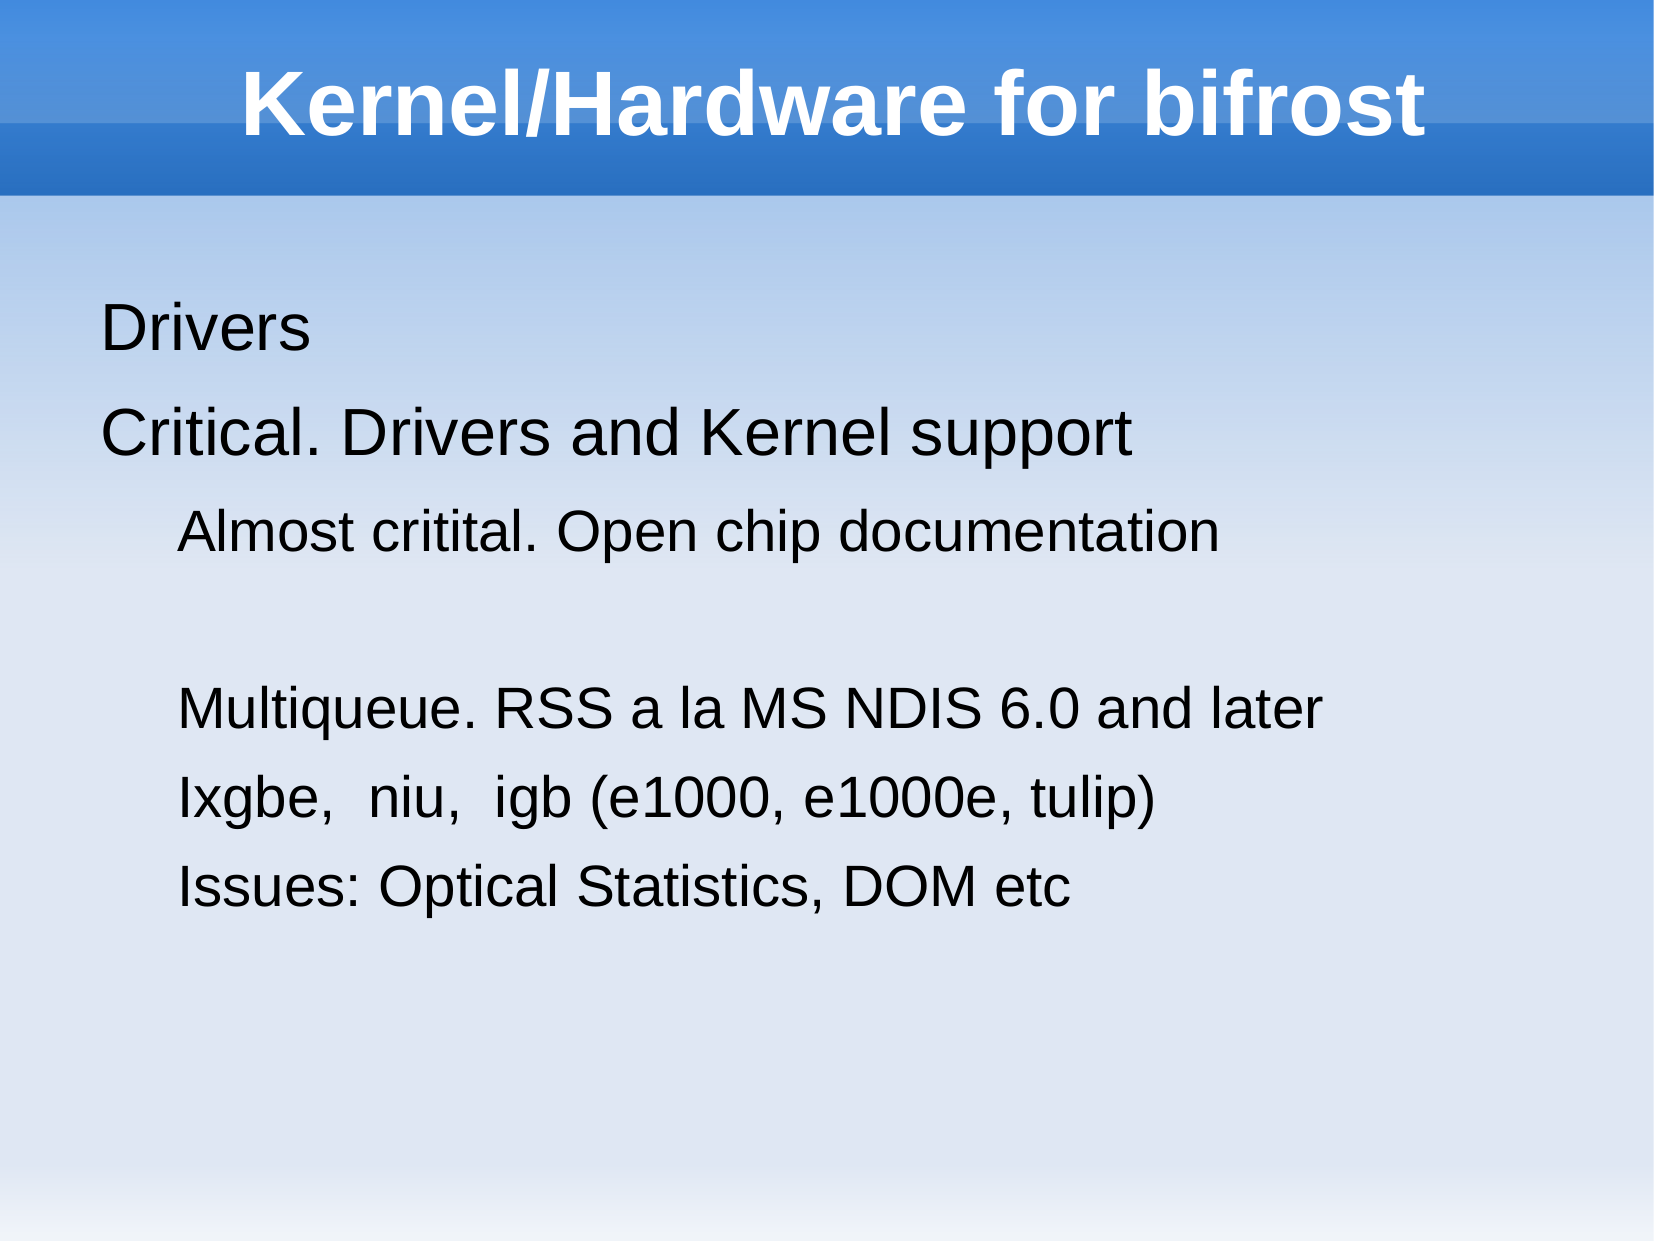

# Kernel/Hardware for bifrost
Drivers
Critical. Drivers and Kernel support
Almost critital. Open chip documentation
Multiqueue. RSS a la MS NDIS 6.0 and later
Ixgbe, niu, igb (e1000, e1000e, tulip)
Issues: Optical Statistics, DOM etc